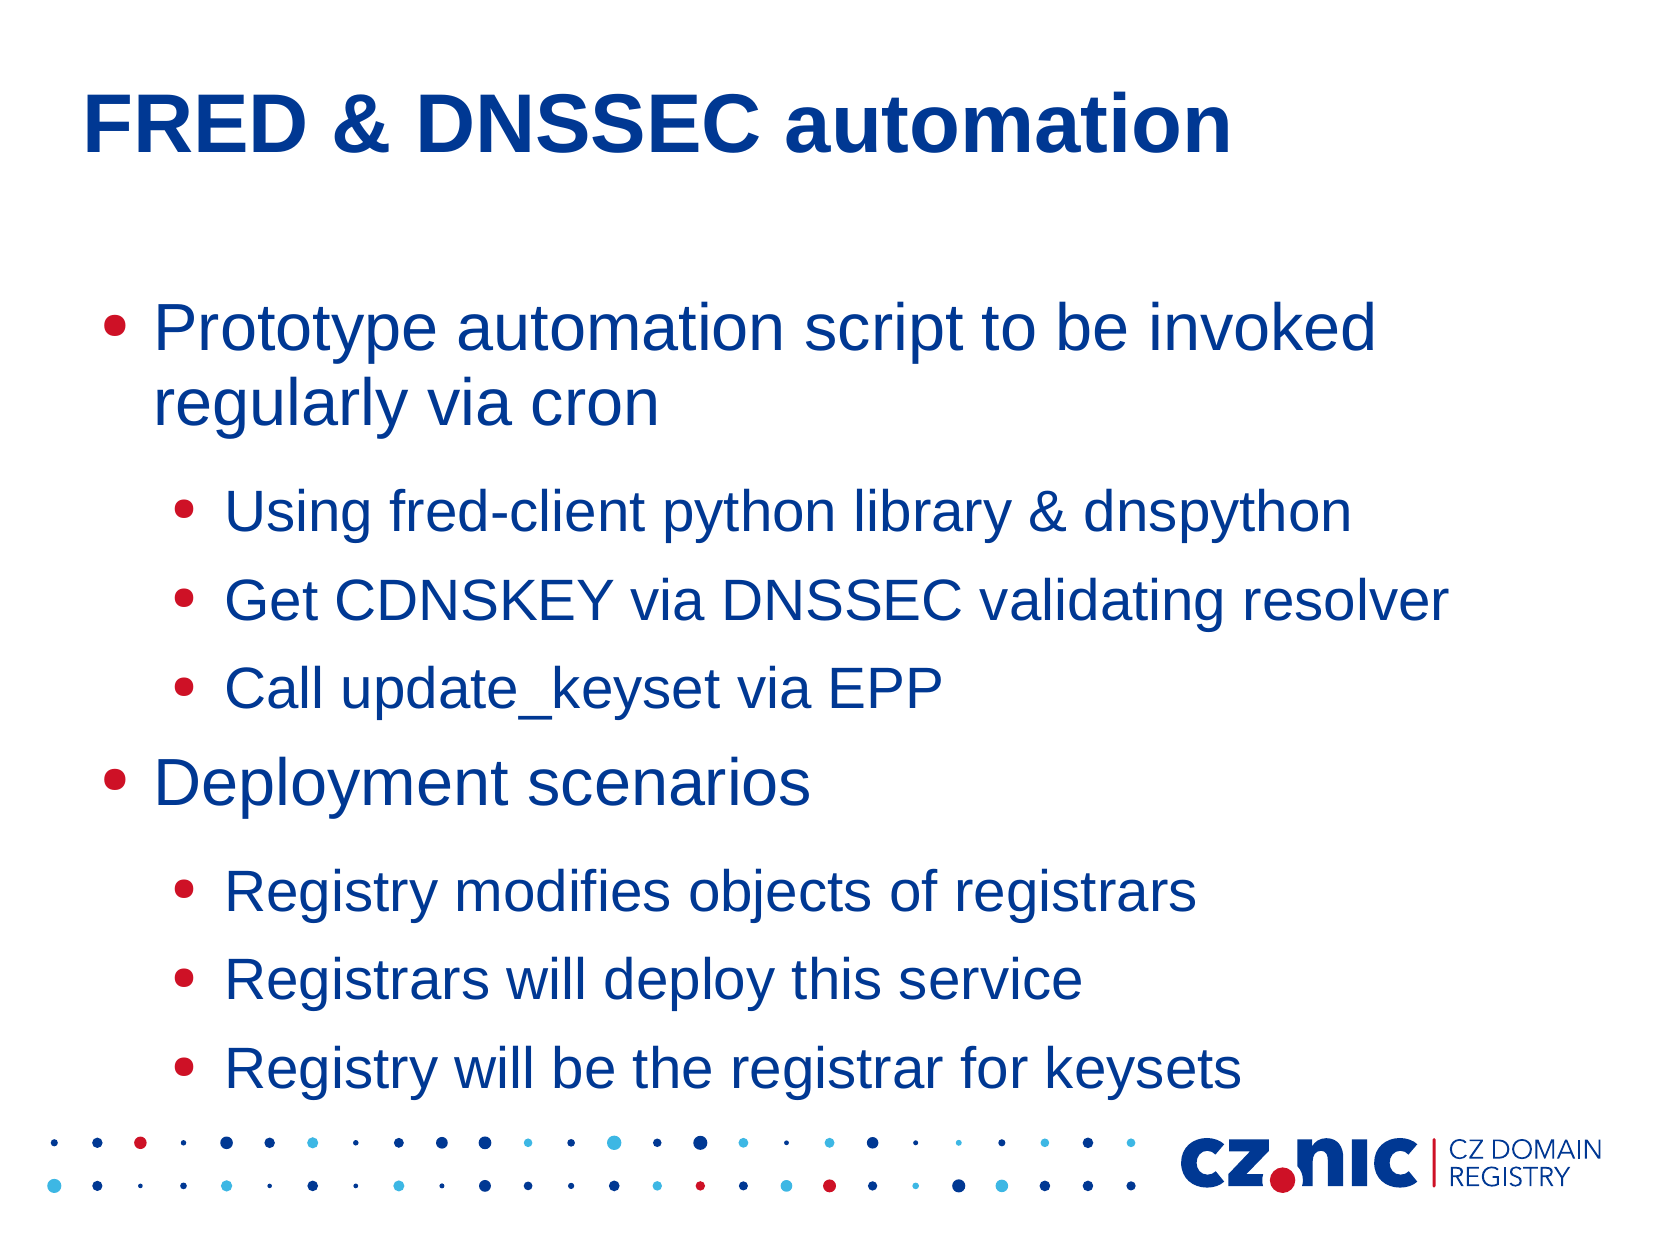

# FRED & DNSSEC automation
Prototype automation script to be invoked regularly via cron
Using fred-client python library & dnspython
Get CDNSKEY via DNSSEC validating resolver
Call update_keyset via EPP
Deployment scenarios
Registry modifies objects of registrars
Registrars will deploy this service
Registry will be the registrar for keysets